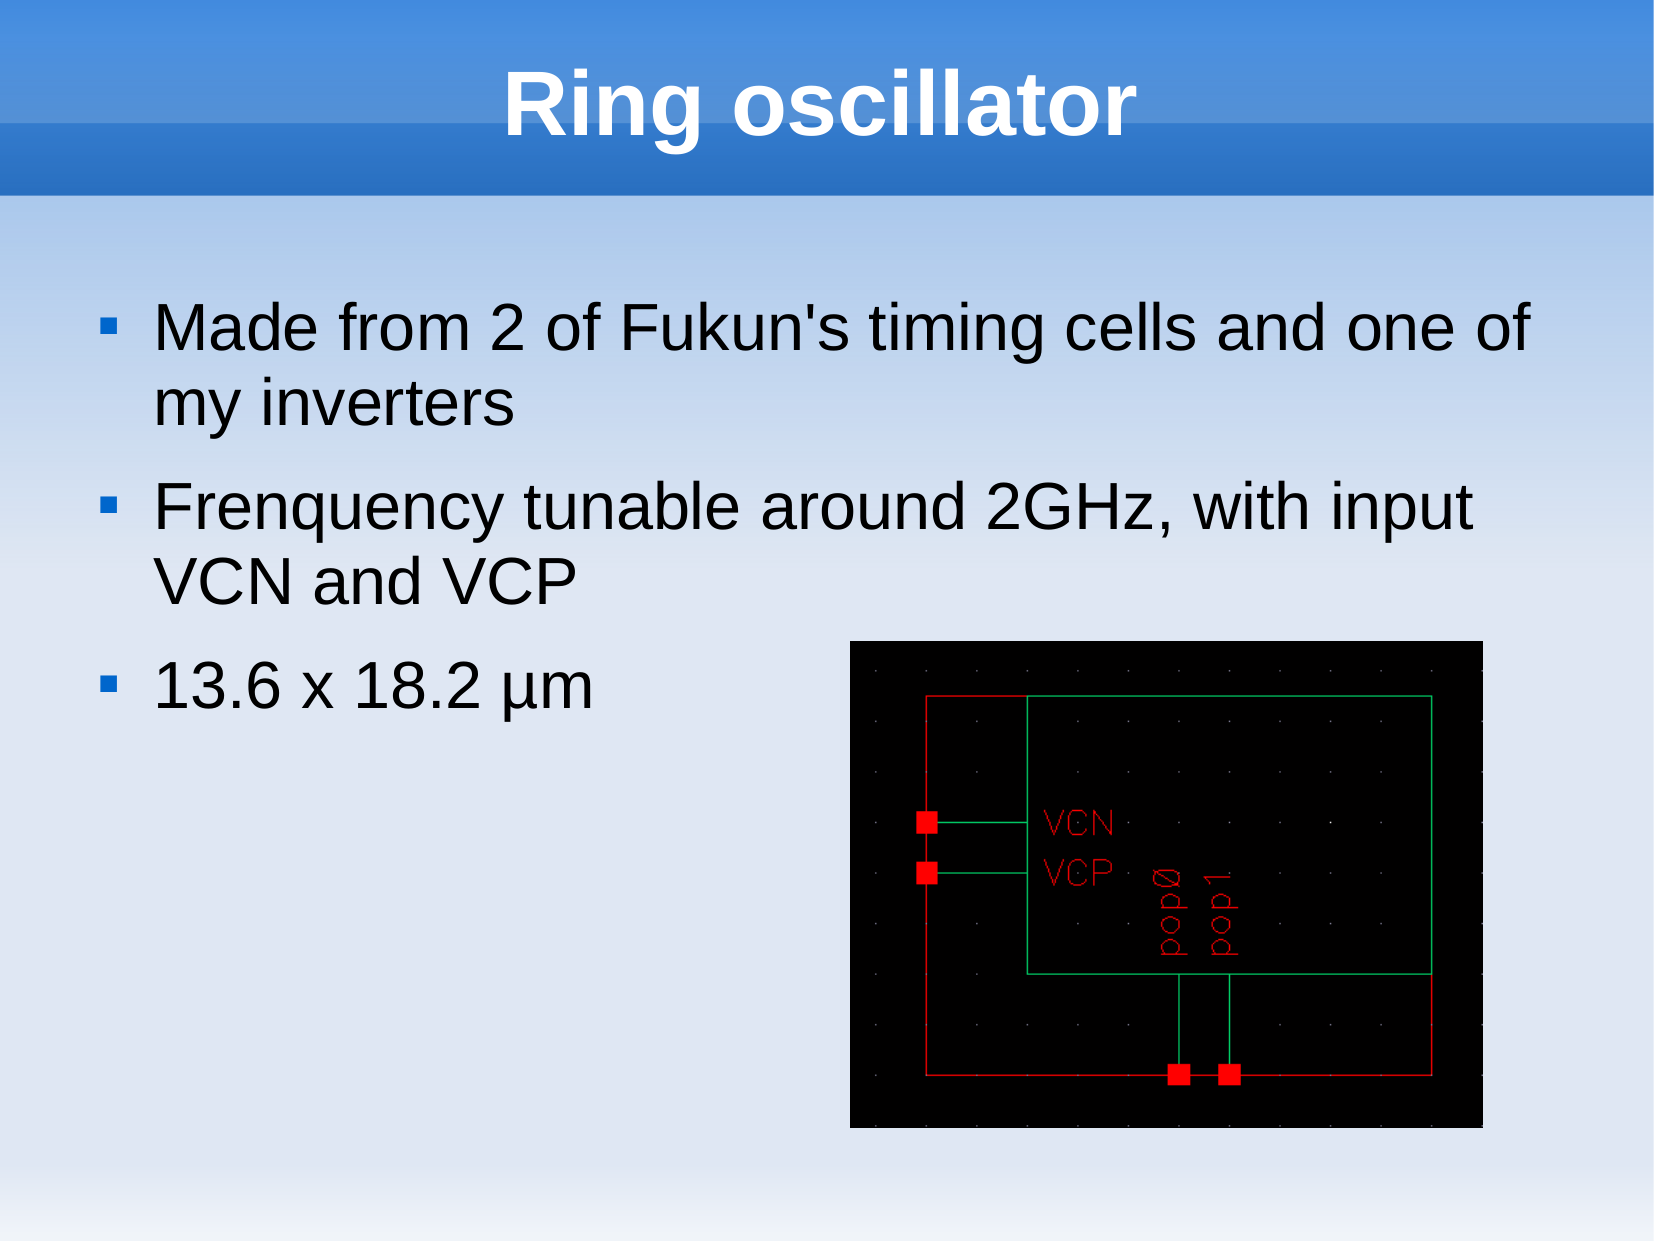

# Ring oscillator
Made from 2 of Fukun's timing cells and one of my inverters
Frenquency tunable around 2GHz, with input VCN and VCP
13.6 x 18.2 µm